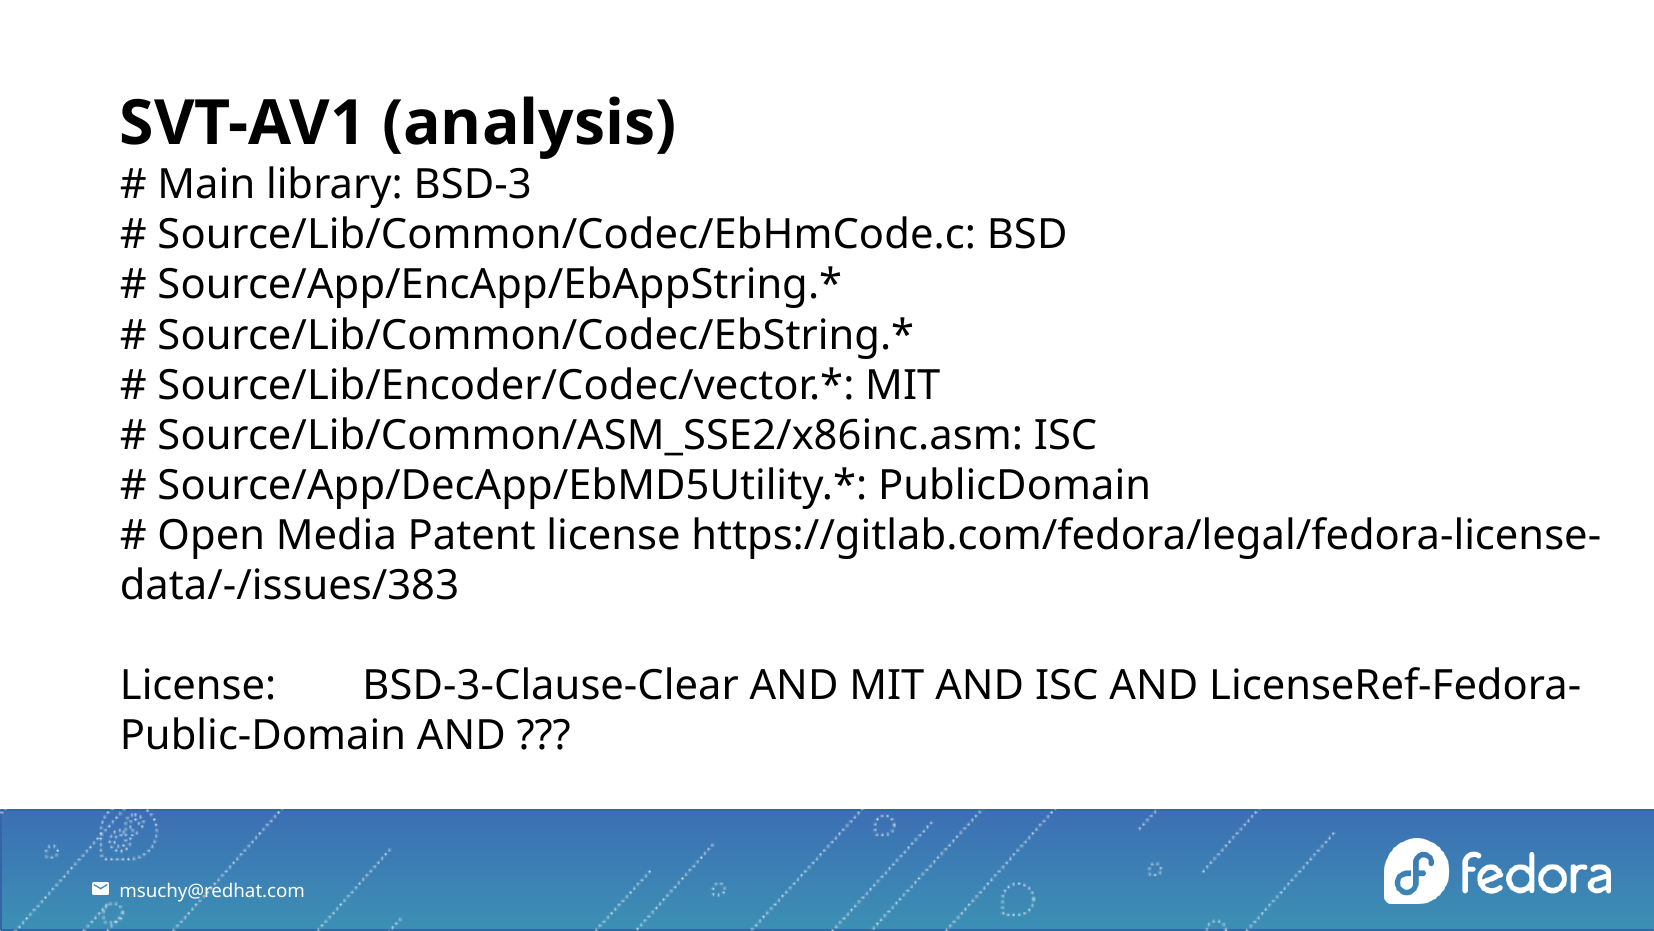

SVT-AV1 (analysis)
# Main library: BSD-3
# Source/Lib/Common/Codec/EbHmCode.c: BSD
# Source/App/EncApp/EbAppString.*
# Source/Lib/Common/Codec/EbString.*
# Source/Lib/Encoder/Codec/vector.*: MIT
# Source/Lib/Common/ASM_SSE2/x86inc.asm: ISC
# Source/App/DecApp/EbMD5Utility.*: PublicDomain
# Open Media Patent license https://gitlab.com/fedora/legal/fedora-license-data/-/issues/383
License: BSD-3-Clause-Clear AND MIT AND ISC AND LicenseRef-Fedora-Public-Domain AND ???